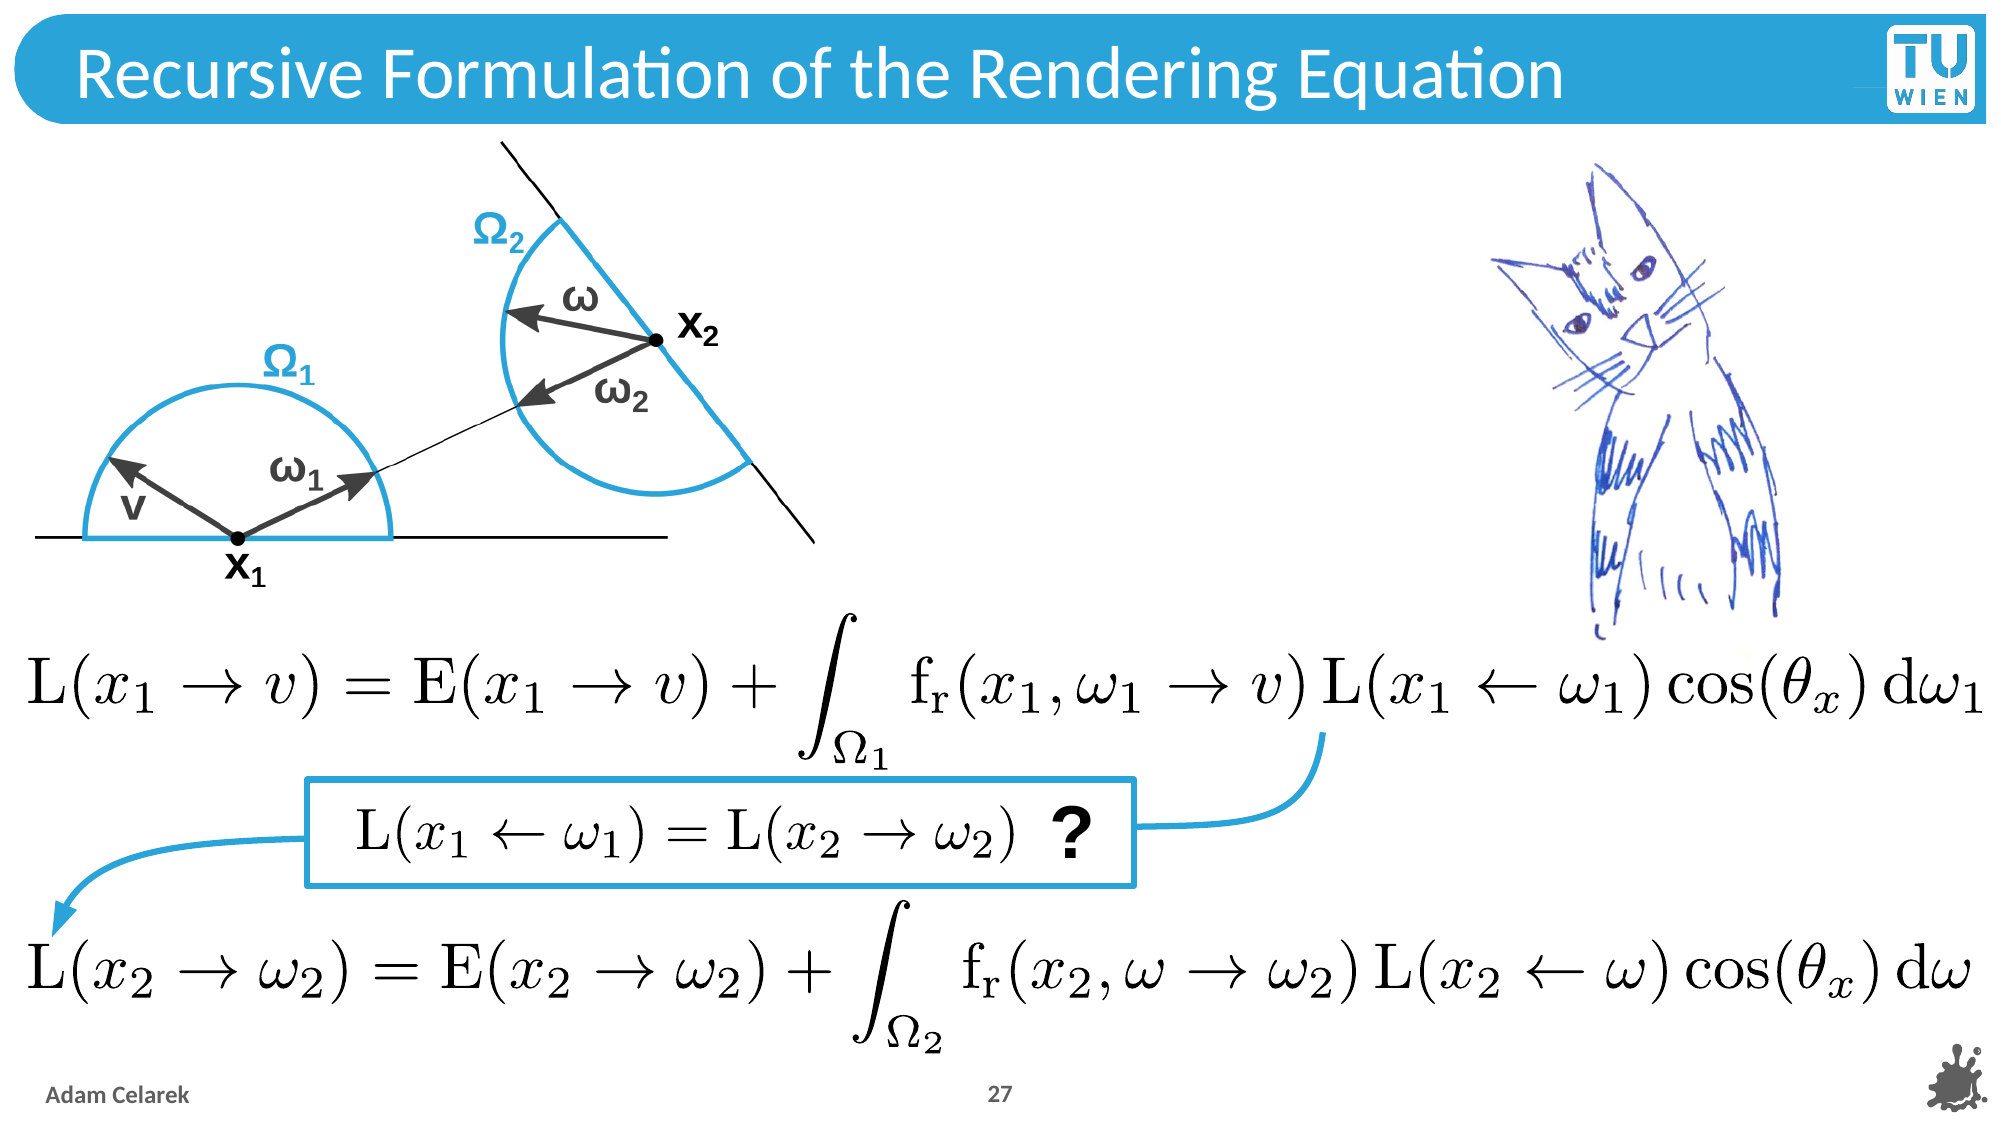

# Recursive Formulation of the Rendering Equation
?
Adam Celarek